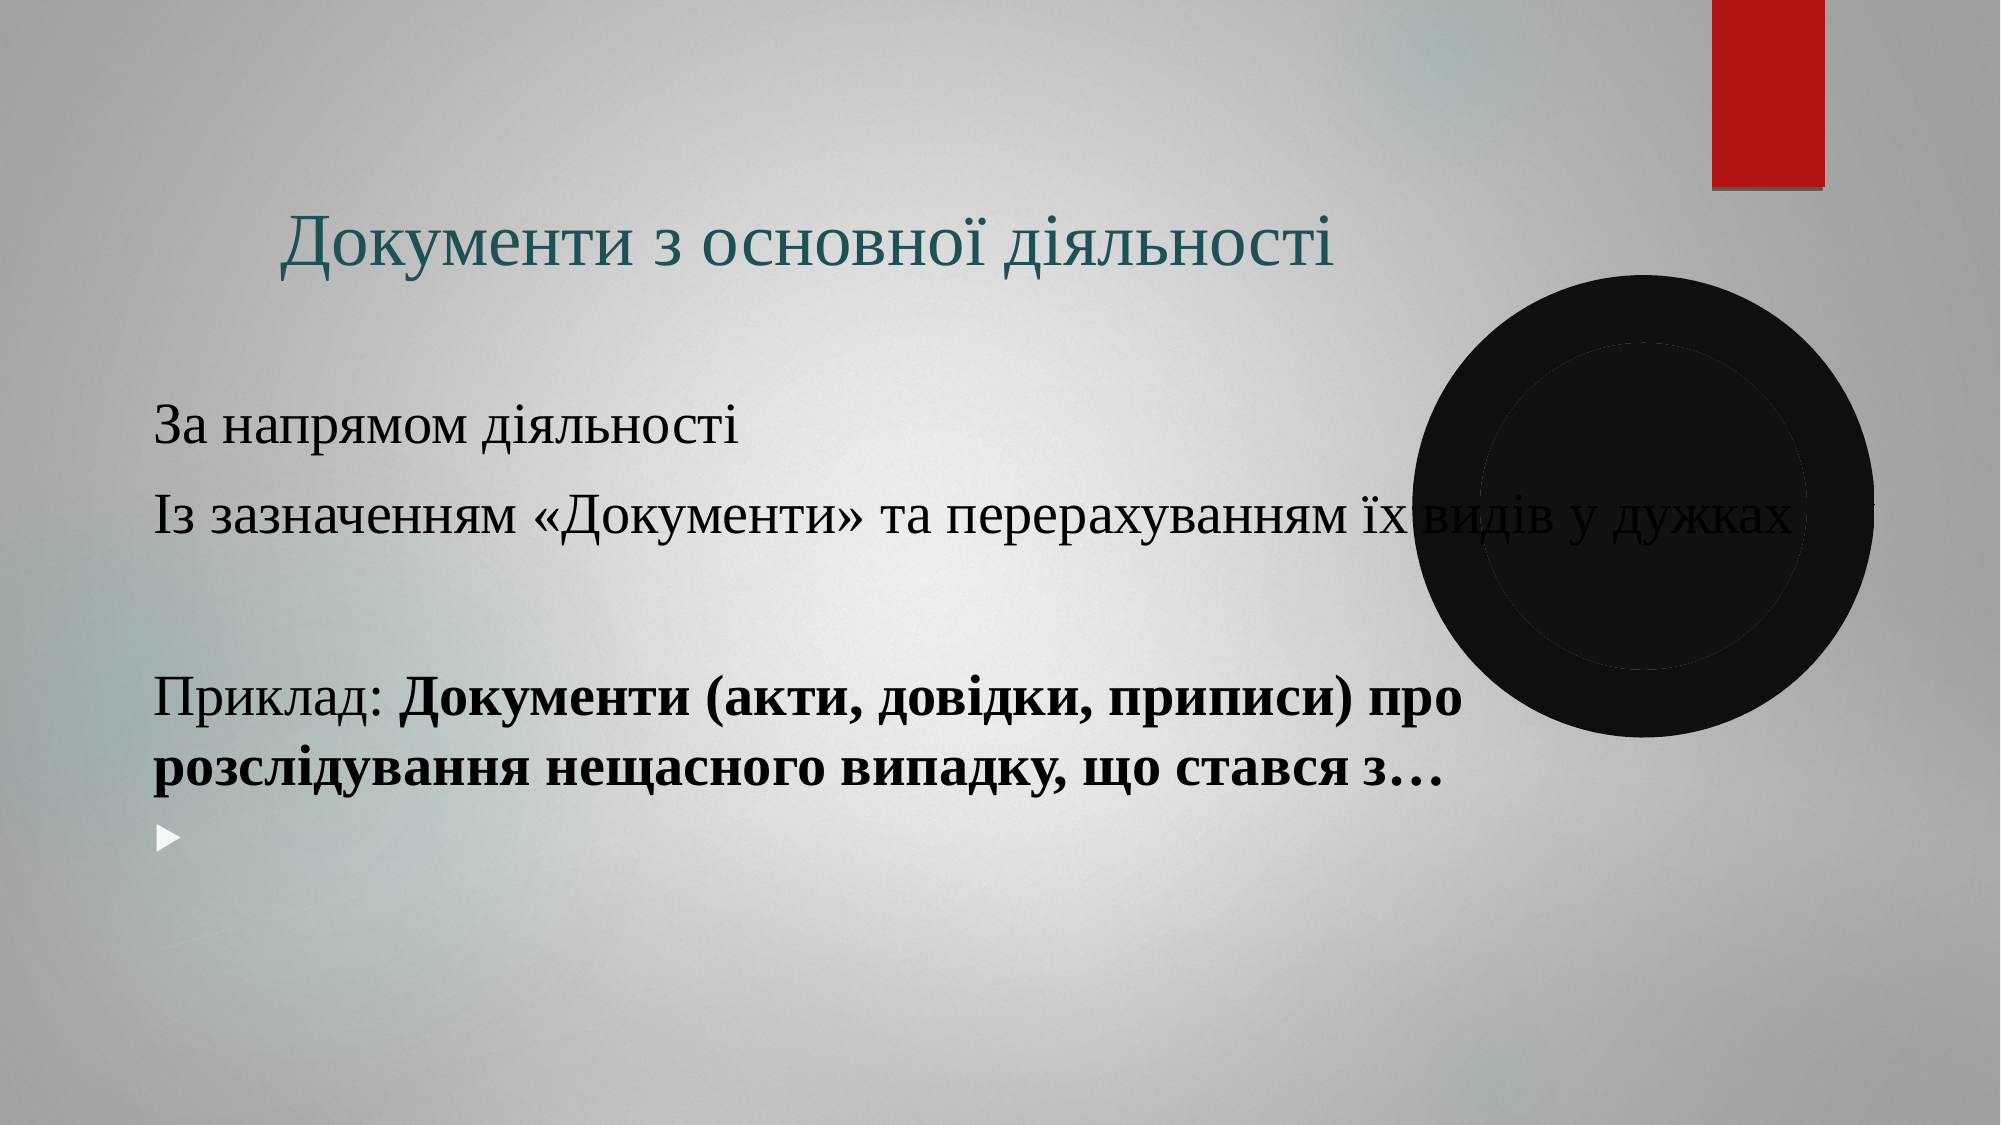

# Документи з основної діяльності
За напрямом діяльності
Із зазначенням «Документи» та перерахуванням їх видів у дужках
Приклад: Документи (акти, довідки, приписи) про розслідування нещасного випадку, що стався з…